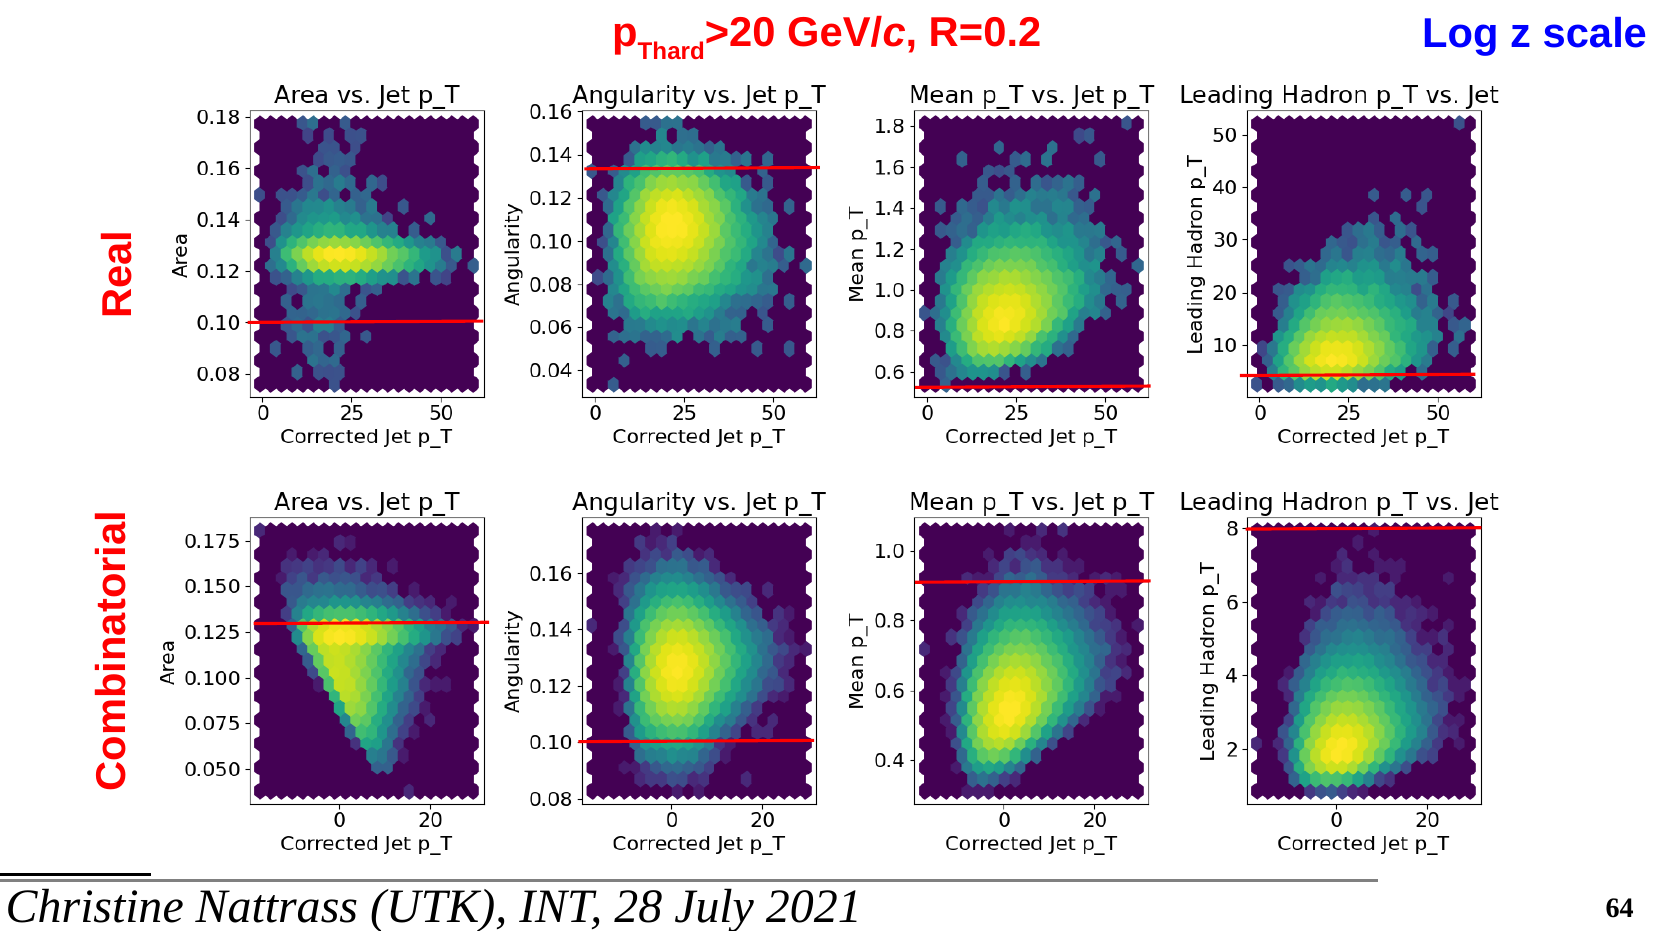

pThard>20 GeV/c, R=0.2
Log z scale
Real
Combinatorial